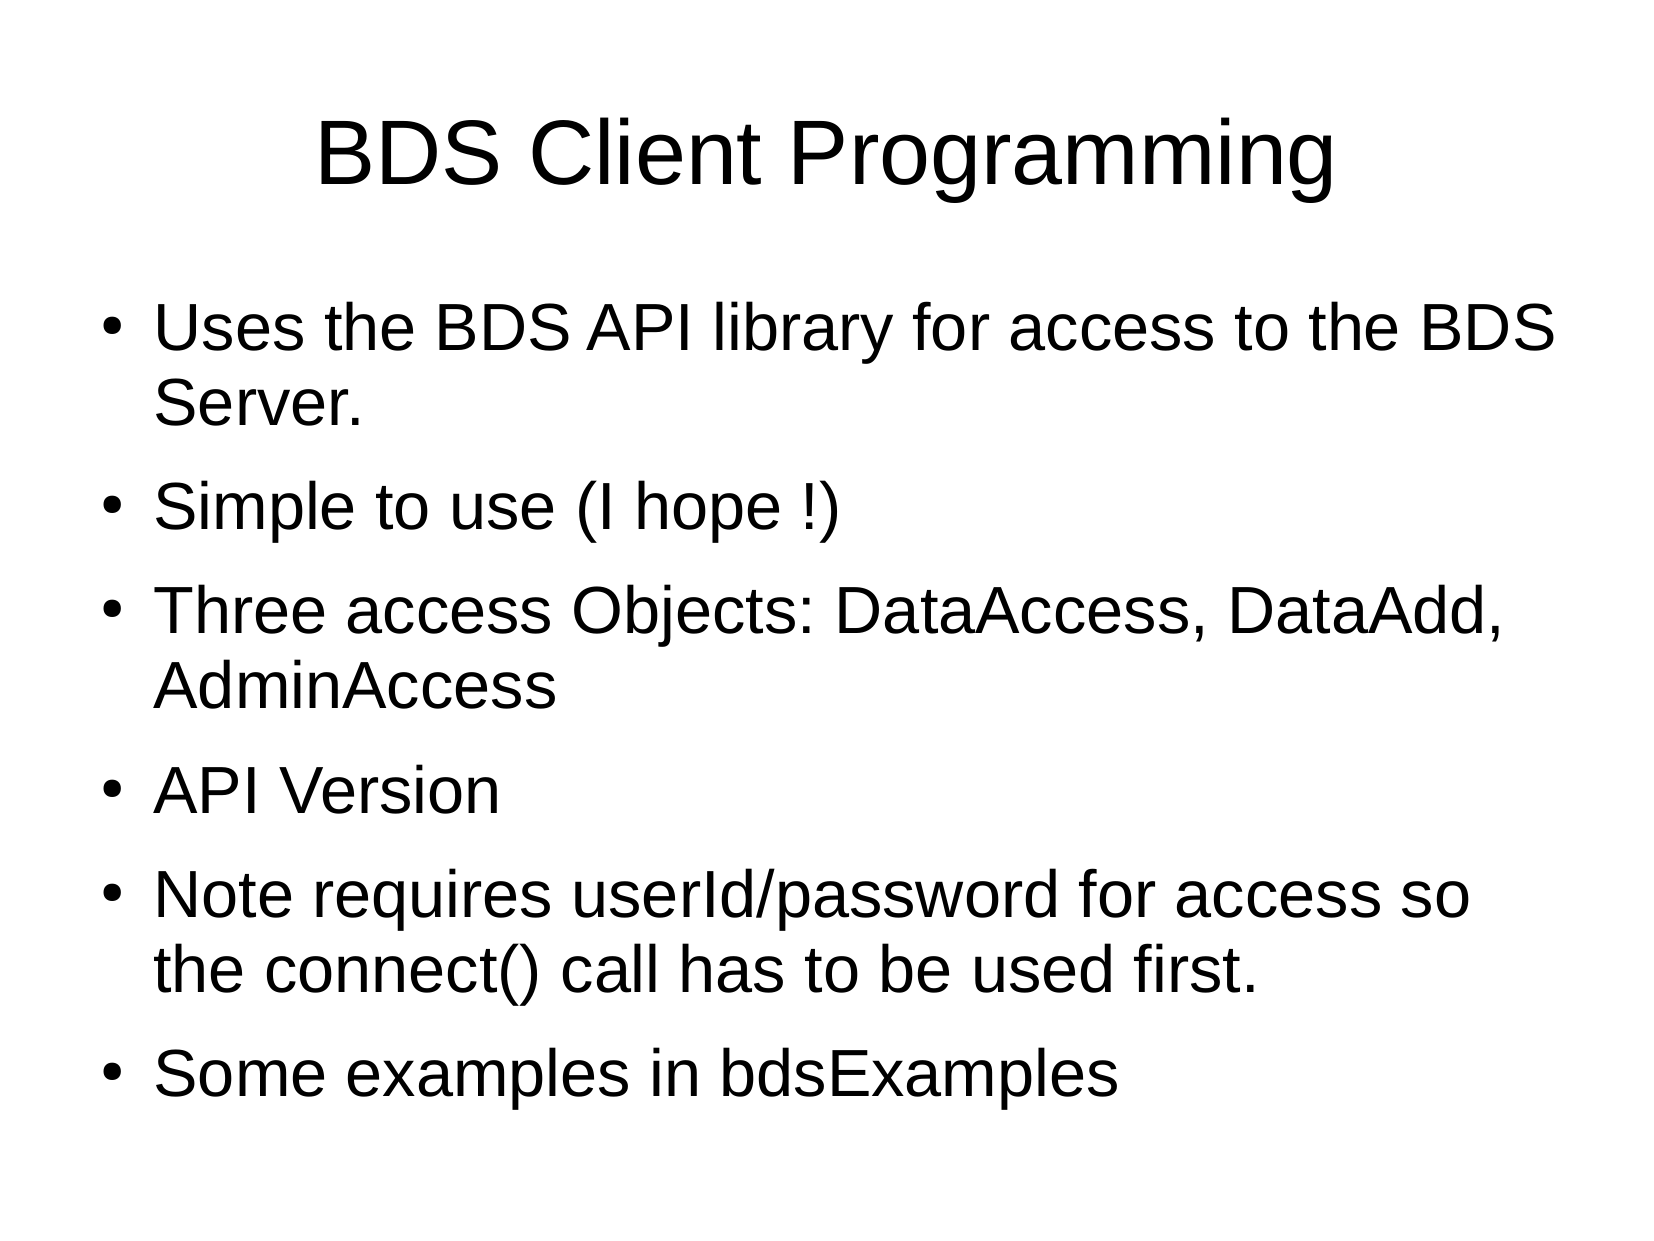

# BDS Client Programming
Uses the BDS API library for access to the BDS Server.
Simple to use (I hope !)
Three access Objects: DataAccess, DataAdd, AdminAccess
API Version
Note requires userId/password for access so the connect() call has to be used first.
Some examples in bdsExamples